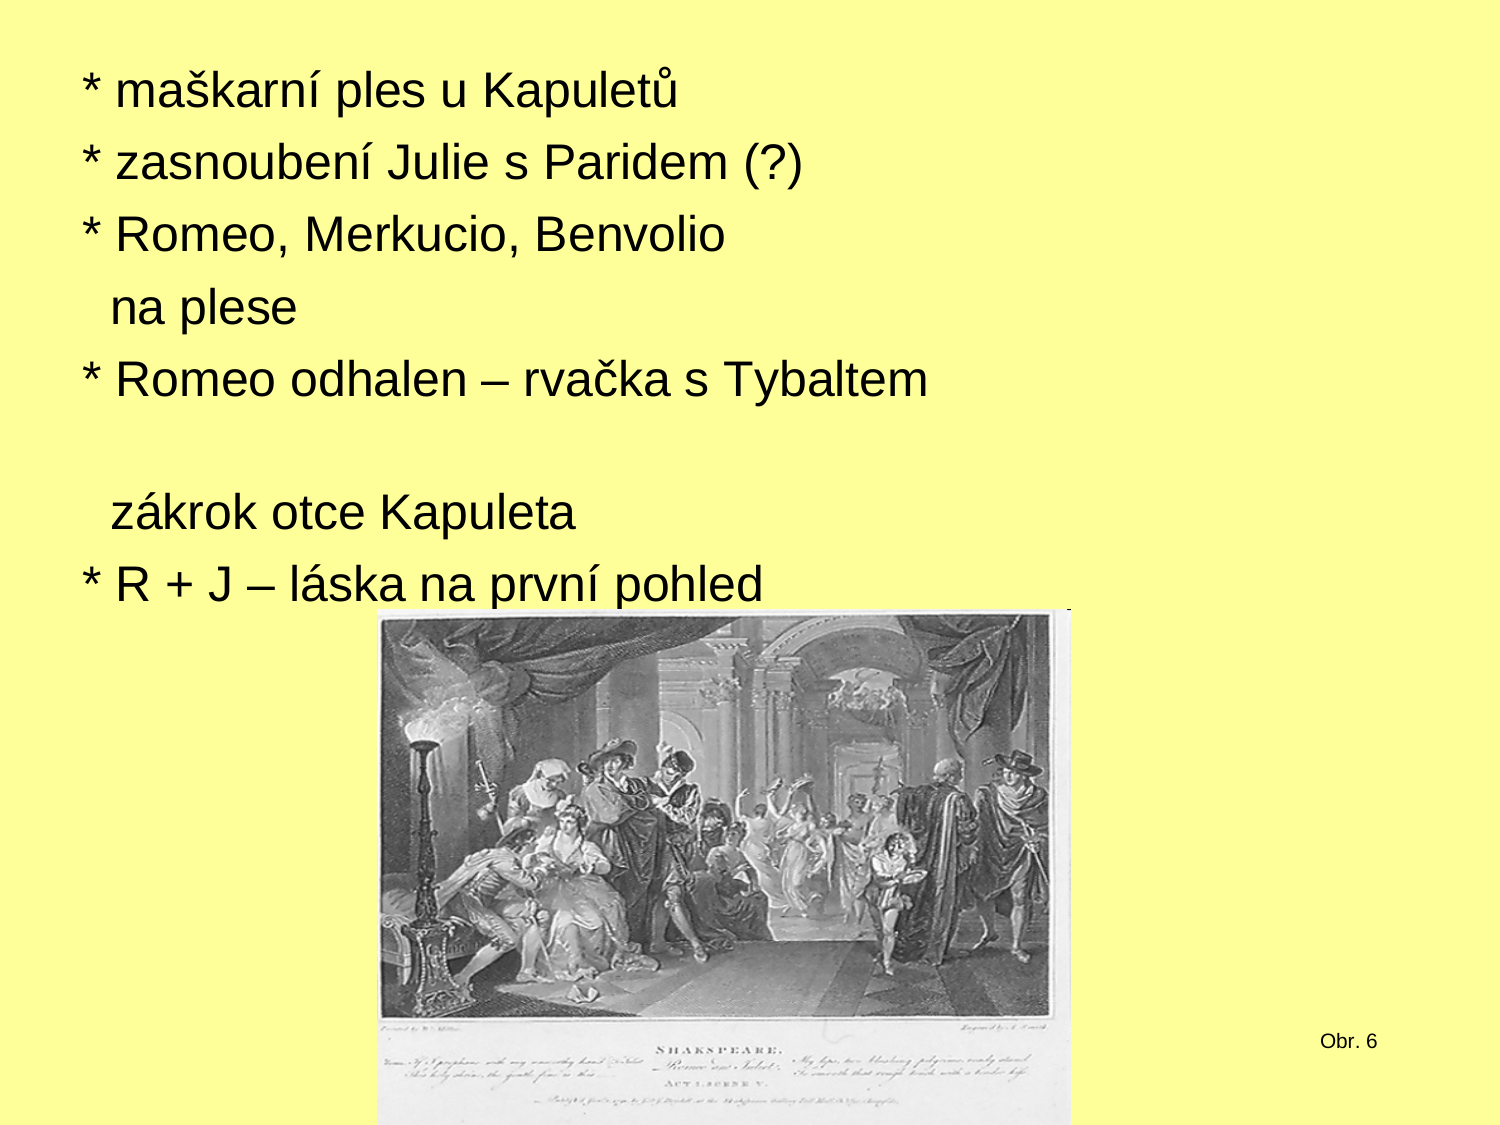

# * maškarní ples u Kapuletů
* zasnoubení Julie s Paridem (?)
* Romeo, Merkucio, Benvolio
 na plese
* Romeo odhalen – rvačka s Tybaltem
 zákrok otce Kapuleta
* R + J – láska na první pohled
Obr. 6